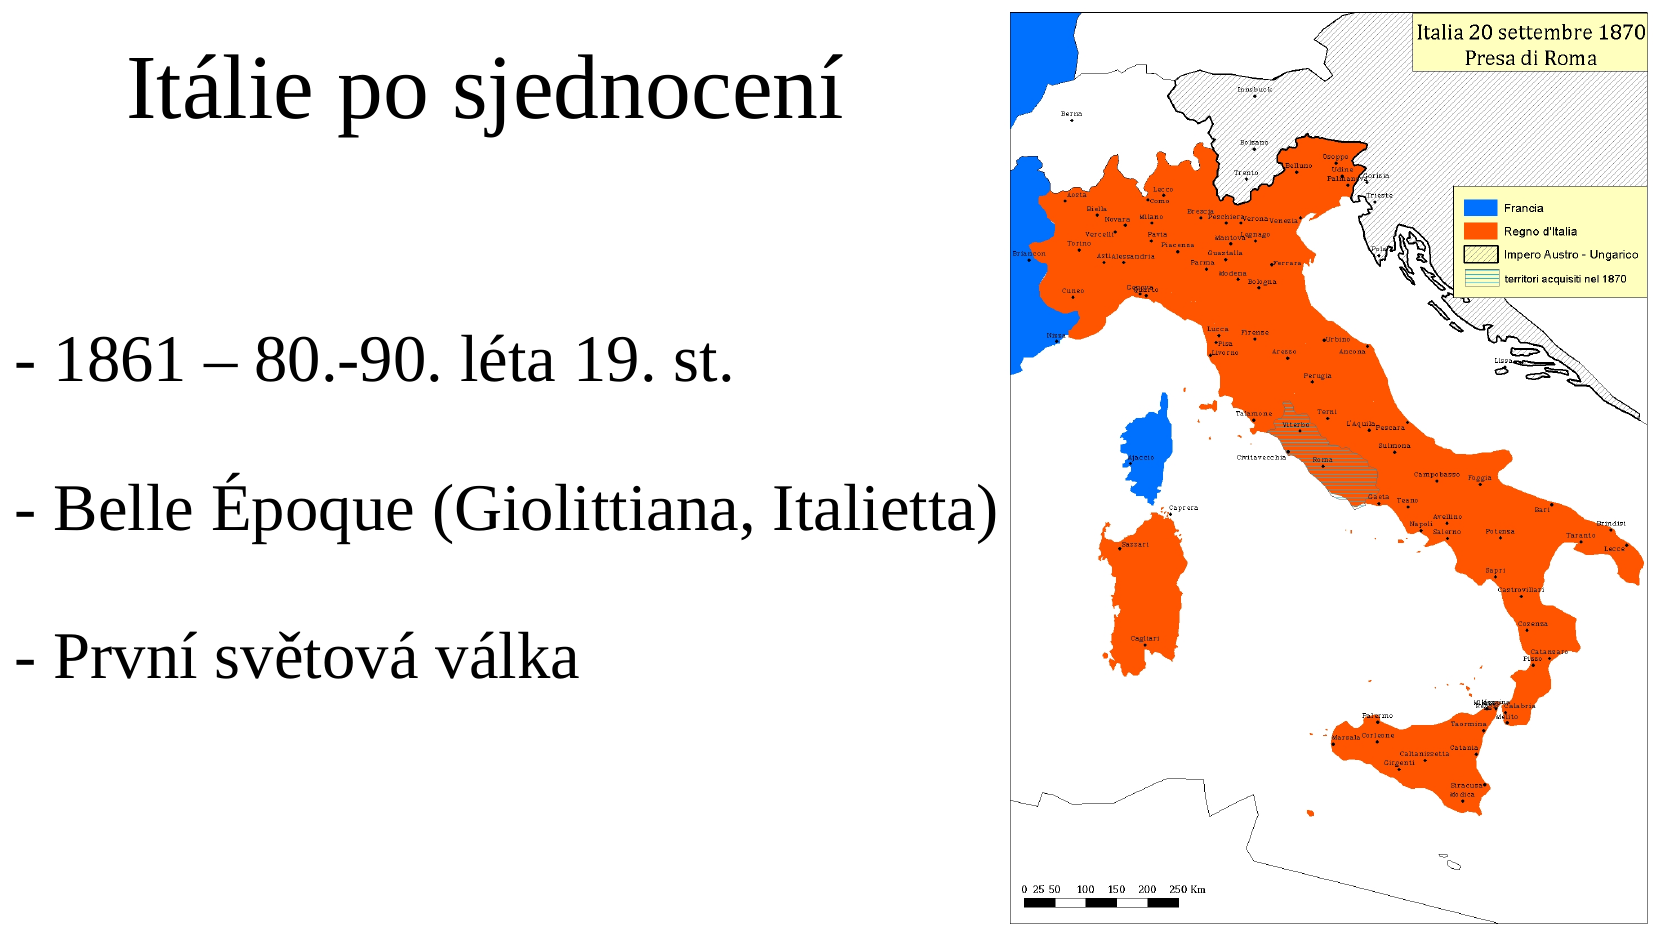

# Itálie po sjednocení
- 1861 – 80.-90. léta 19. st.
- Belle Époque (Giolittiana, Italietta)
- První světová válka